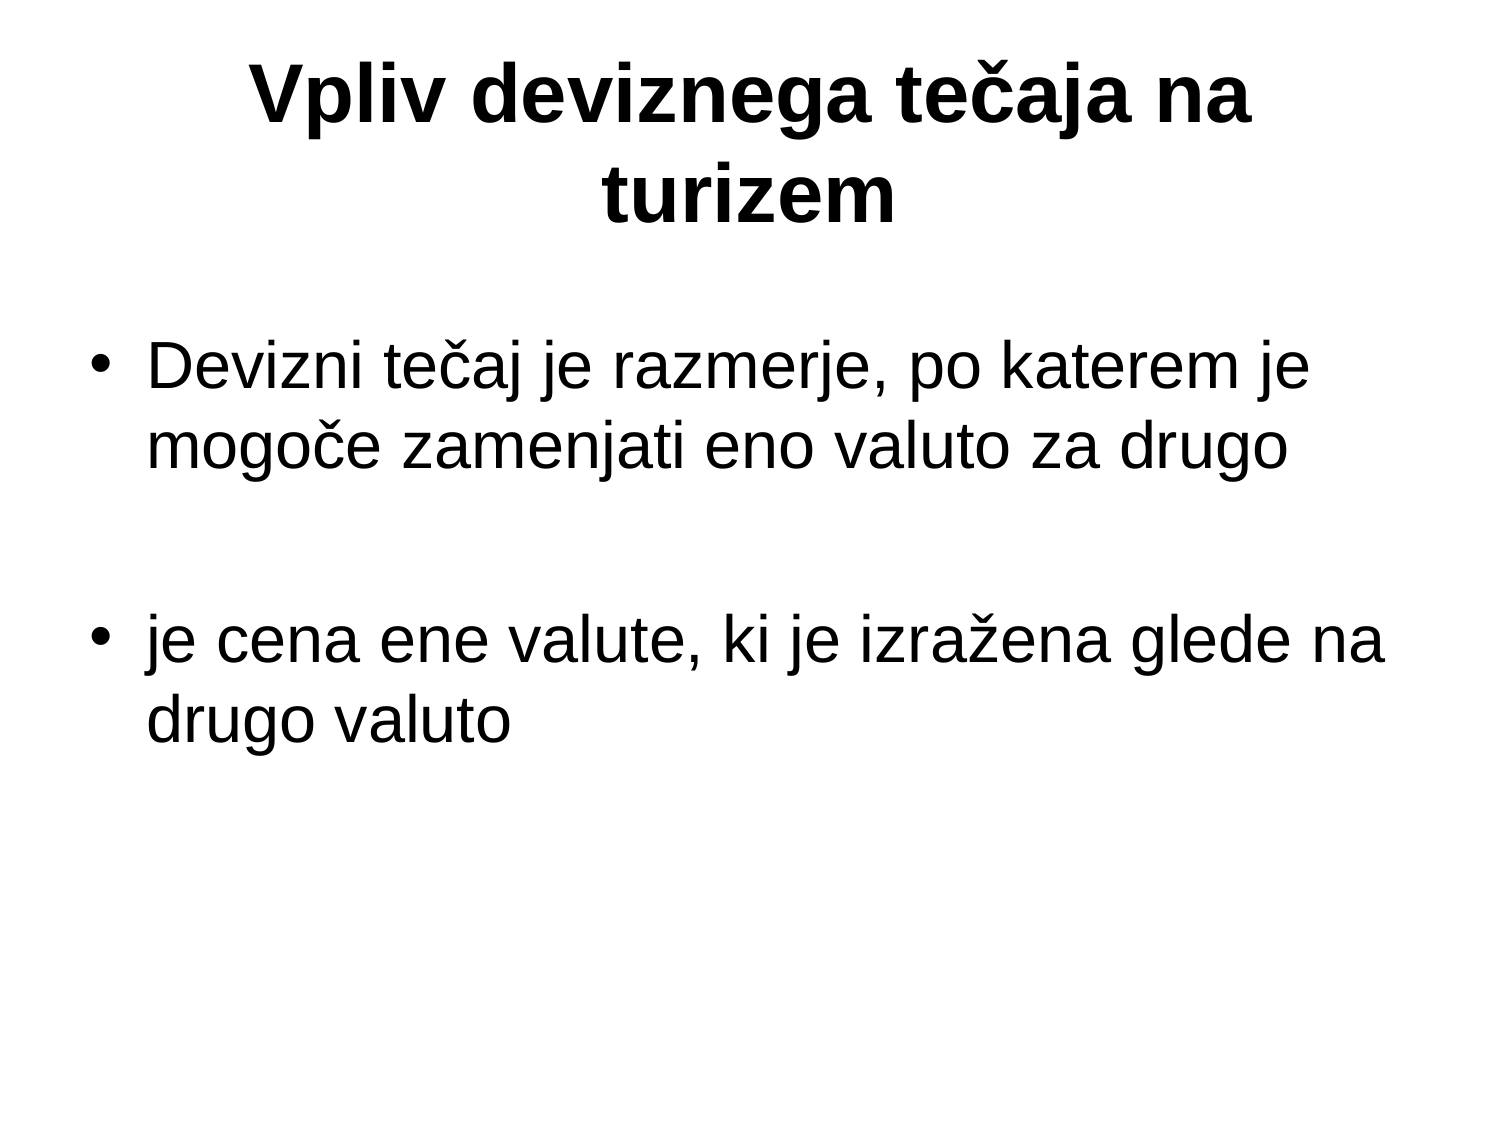

# Vpliv deviznega tečaja na turizem
Devizni tečaj je razmerje, po katerem je mogoče zamenjati eno valuto za drugo
je cena ene valute, ki je izražena glede na drugo valuto